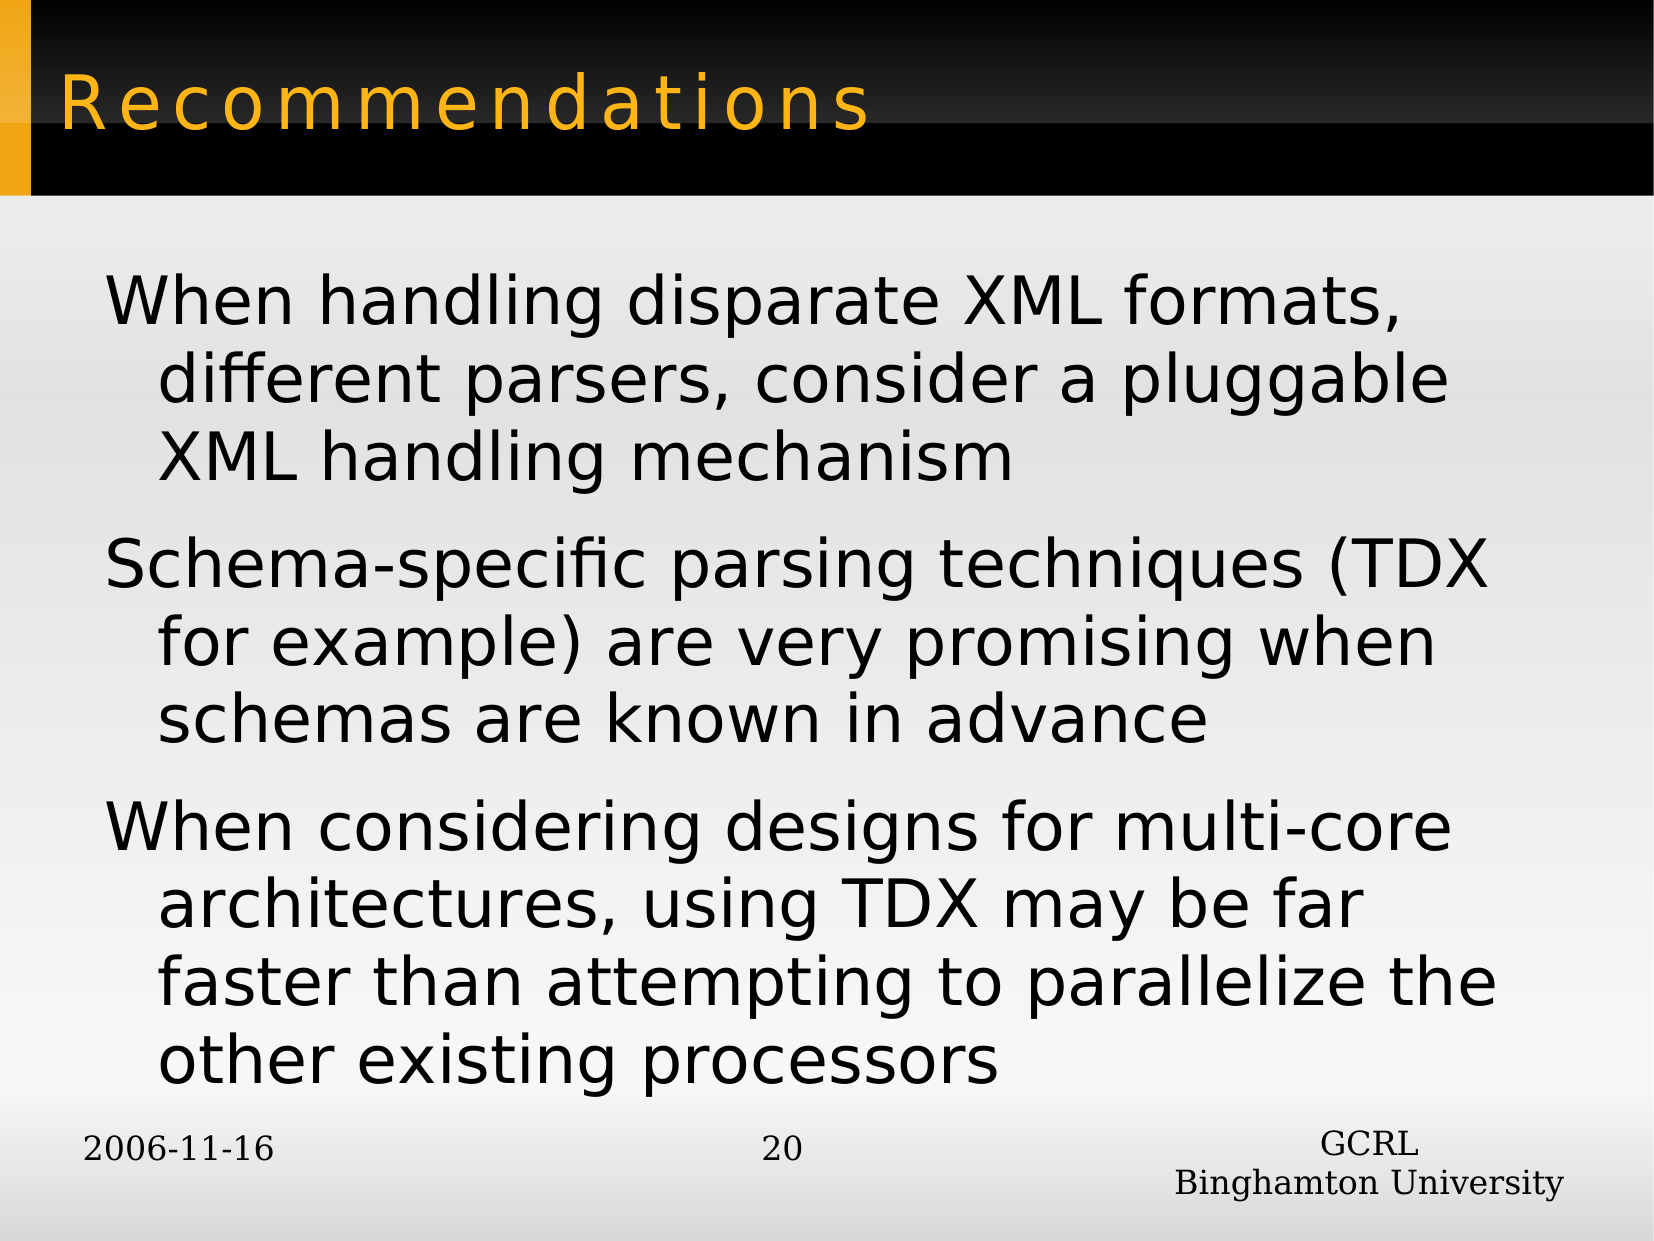

# Recommendations
When handling disparate XML formats, different parsers, consider a pluggable XML handling mechanism
Schema-specific parsing techniques (TDX for example) are very promising when schemas are known in advance
When considering designs for multi-core architectures, using TDX may be far faster than attempting to parallelize the other existing processors
20